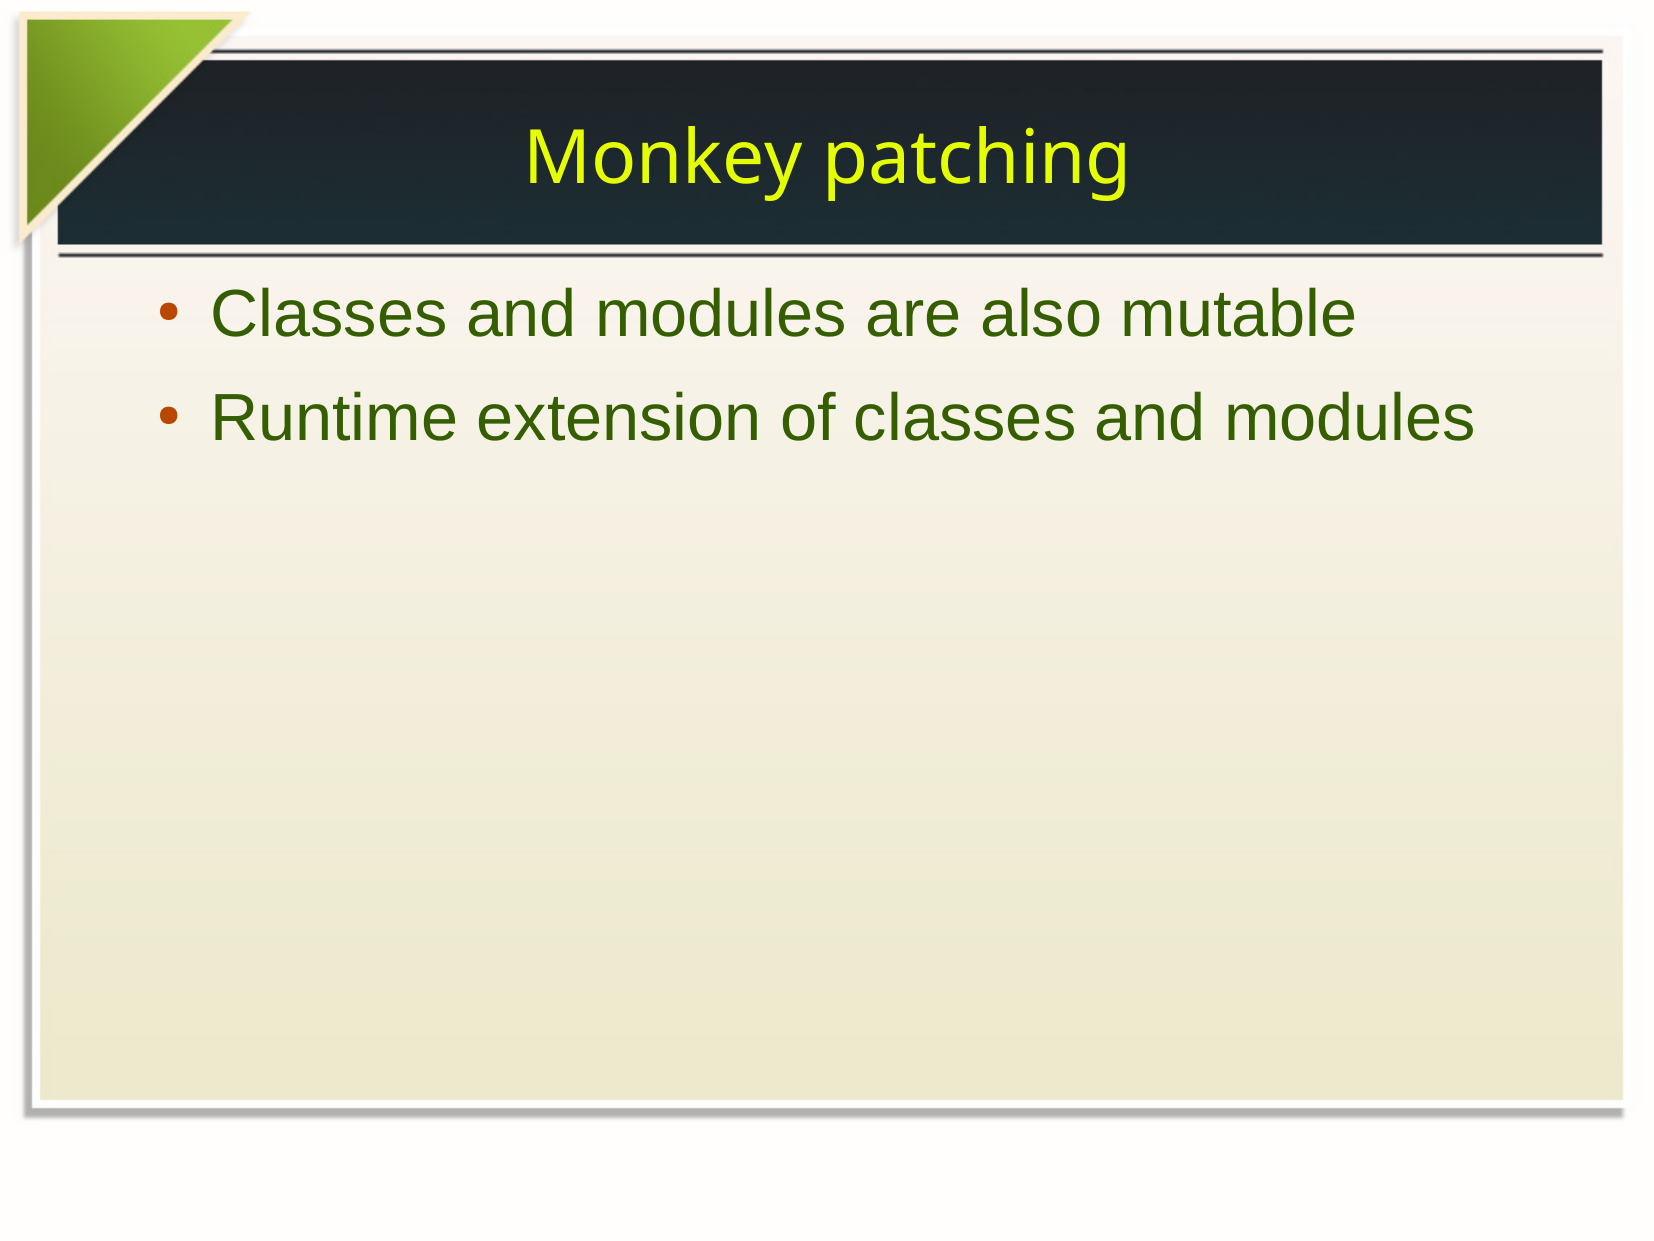

# Monkey patching
Classes and modules are also mutable
Runtime extension of classes and modules